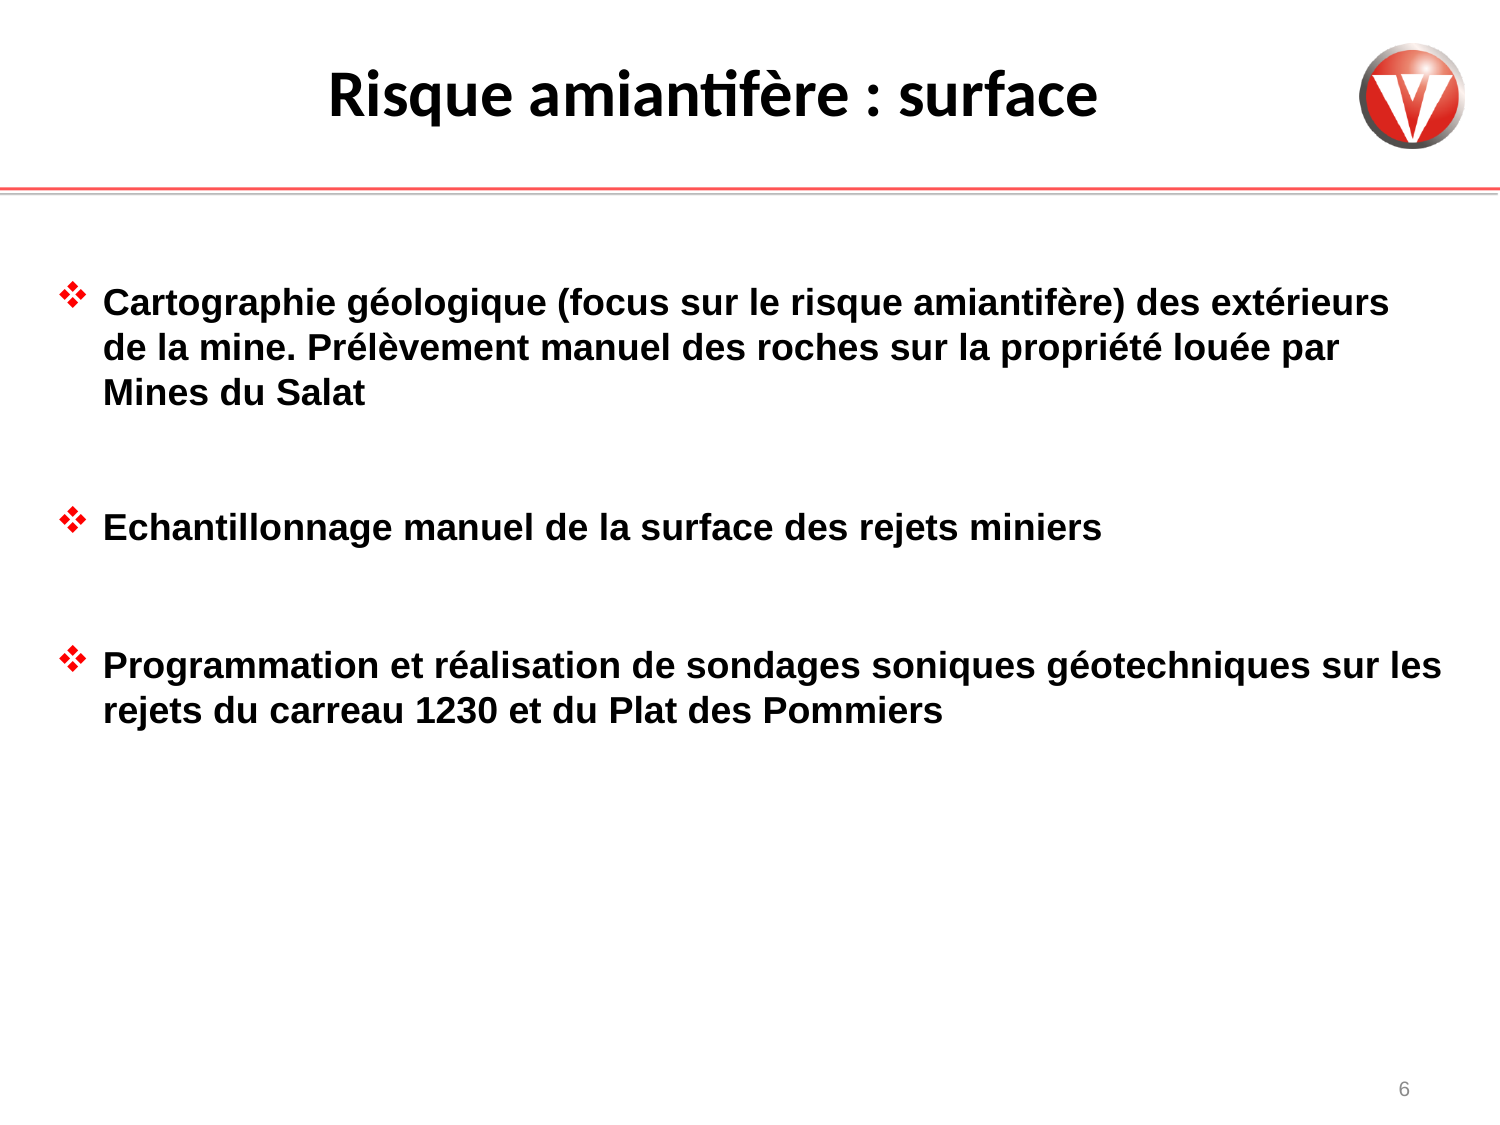

Risque amiantifère : surface
Cartographie géologique (focus sur le risque amiantifère) des extérieurs de la mine. Prélèvement manuel des roches sur la propriété louée par Mines du Salat
Echantillonnage manuel de la surface des rejets miniers
Programmation et réalisation de sondages soniques géotechniques sur les rejets du carreau 1230 et du Plat des Pommiers